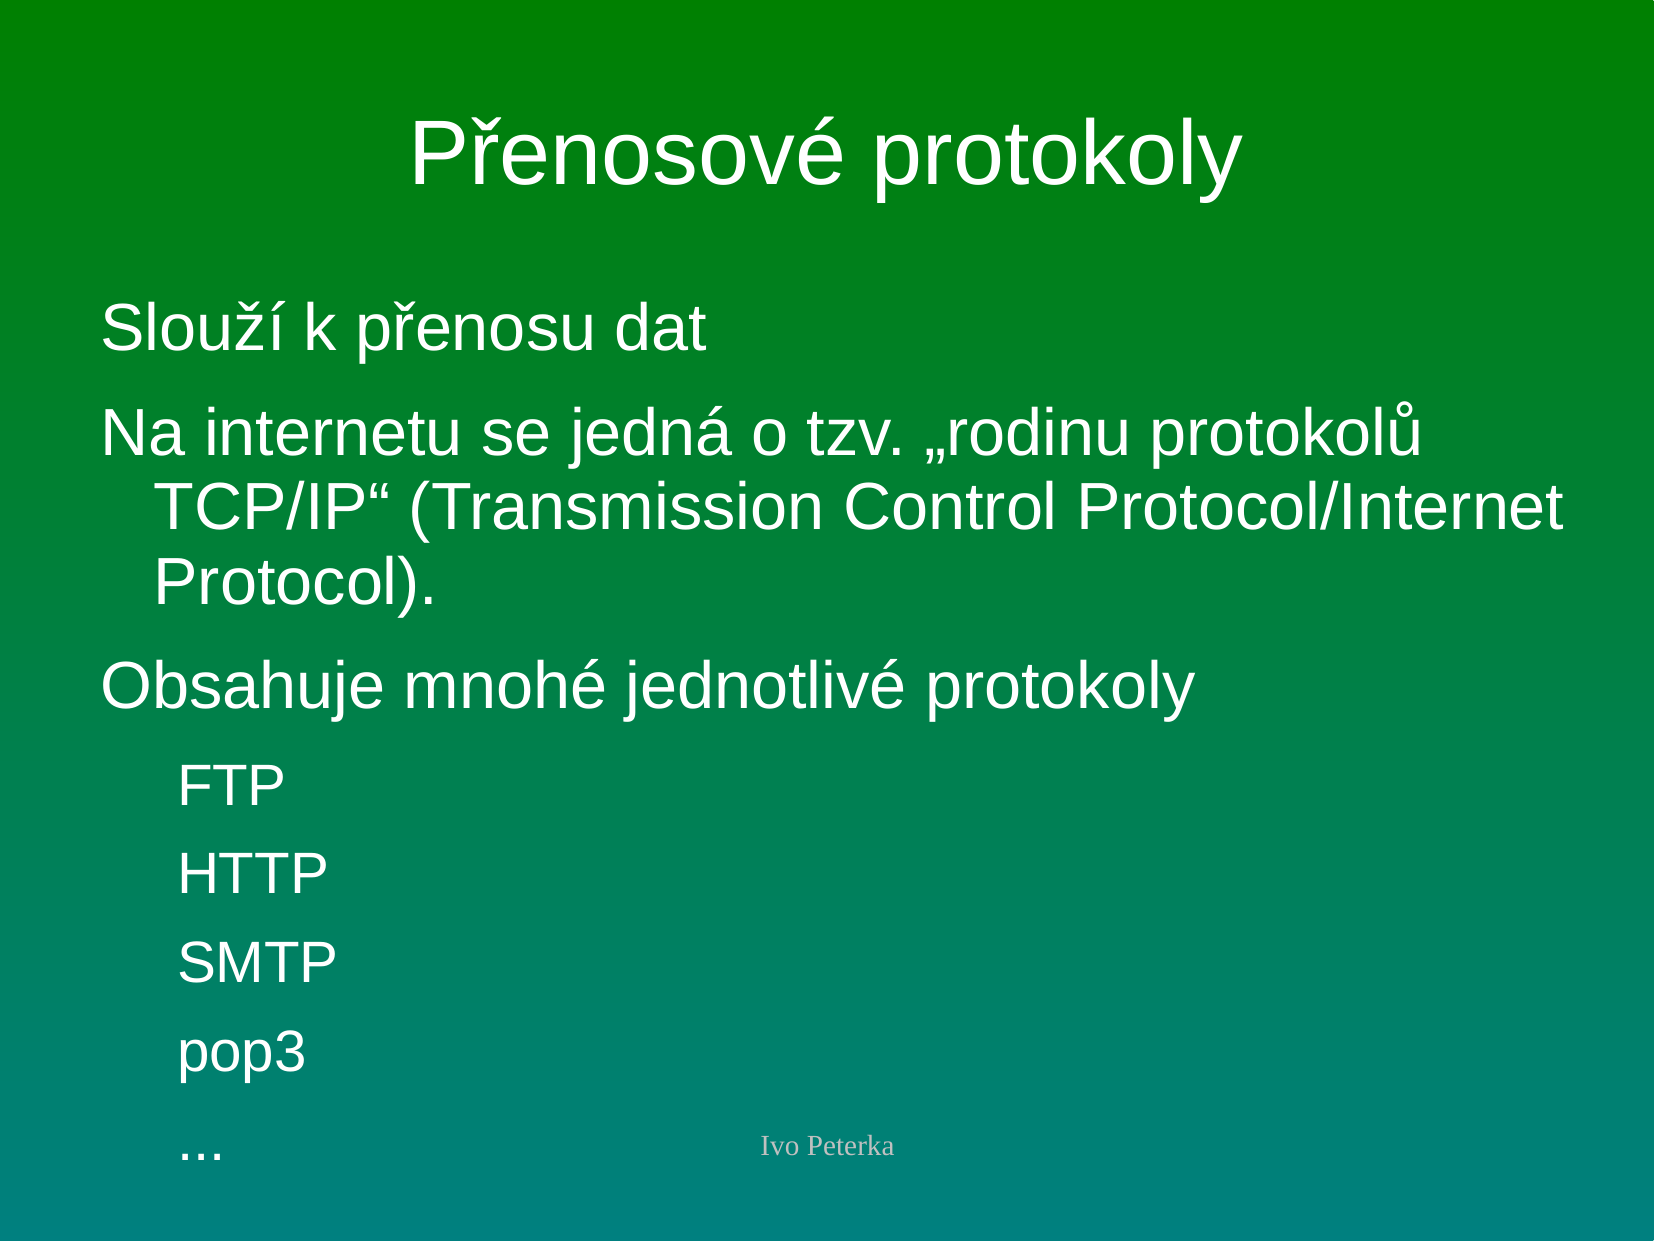

# Přenosové protokoly
Slouží k přenosu dat
Na internetu se jedná o tzv. „rodinu protokolů TCP/IP“ (Transmission Control Protocol/Internet Protocol).
Obsahuje mnohé jednotlivé protokoly
FTP
HTTP
SMTP
pop3
...